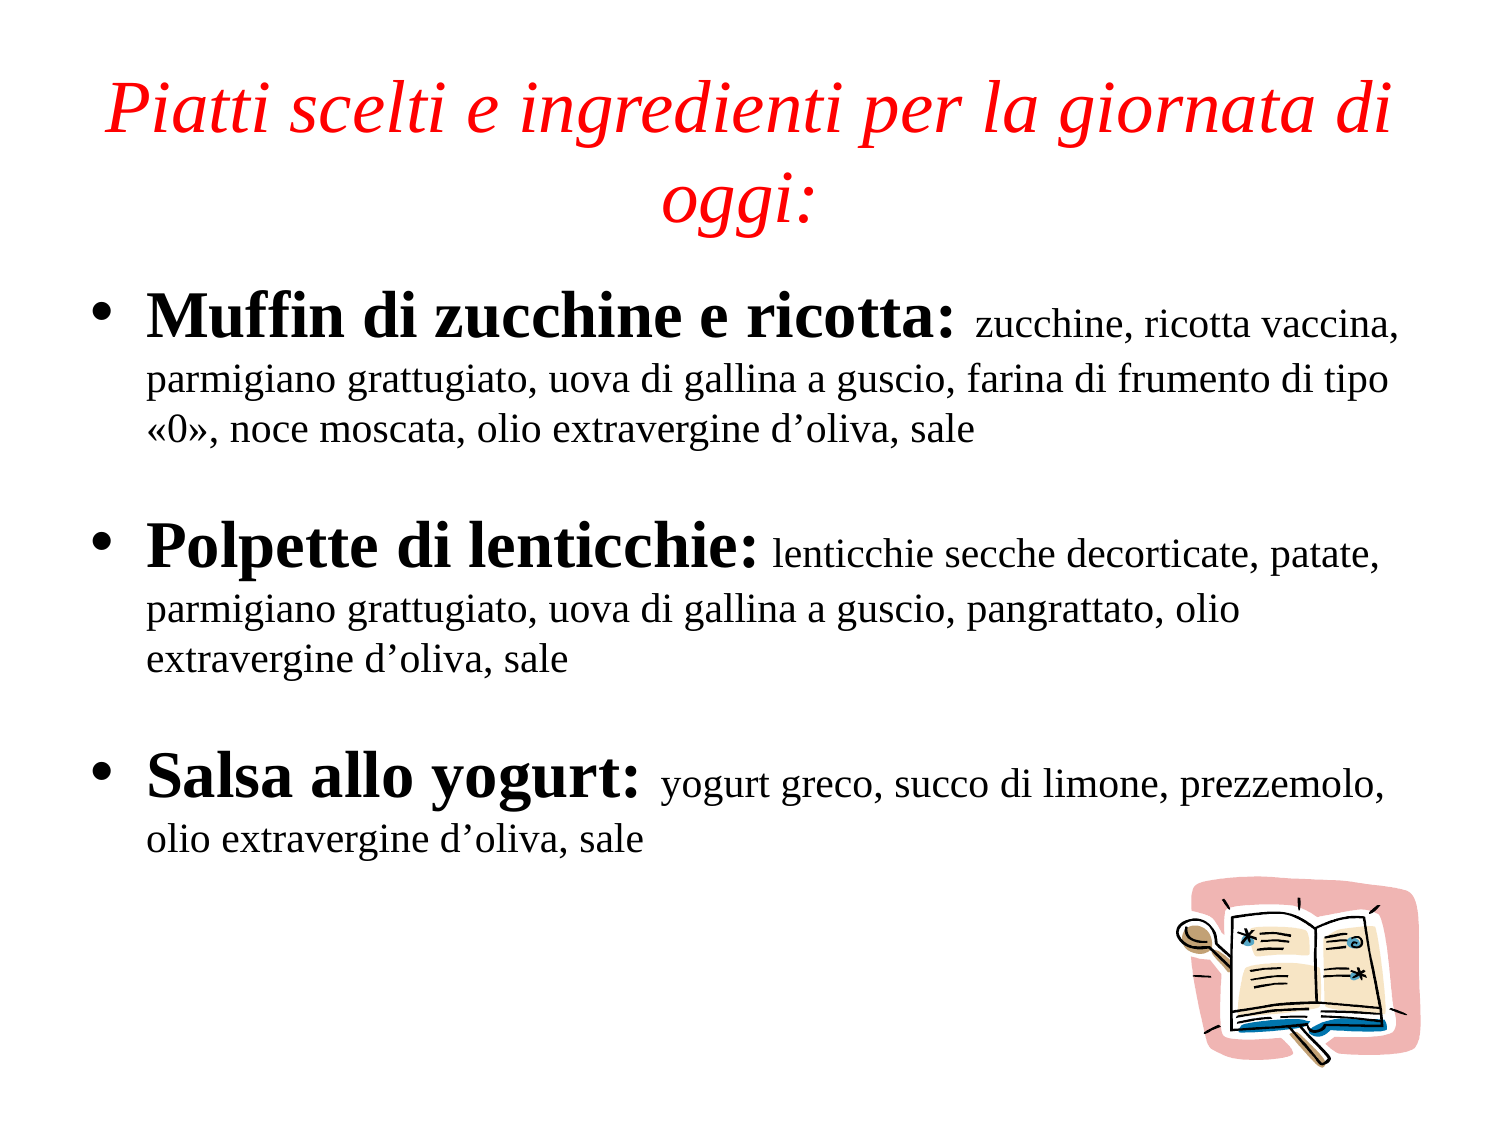

Piatti scelti e ingredienti per la giornata di oggi:
Muffin di zucchine e ricotta: zucchine, ricotta vaccina, parmigiano grattugiato, uova di gallina a guscio, farina di frumento di tipo «0», noce moscata, olio extravergine d’oliva, sale
Polpette di lenticchie: lenticchie secche decorticate, patate, parmigiano grattugiato, uova di gallina a guscio, pangrattato, olio extravergine d’oliva, sale
Salsa allo yogurt: yogurt greco, succo di limone, prezzemolo, olio extravergine d’oliva, sale